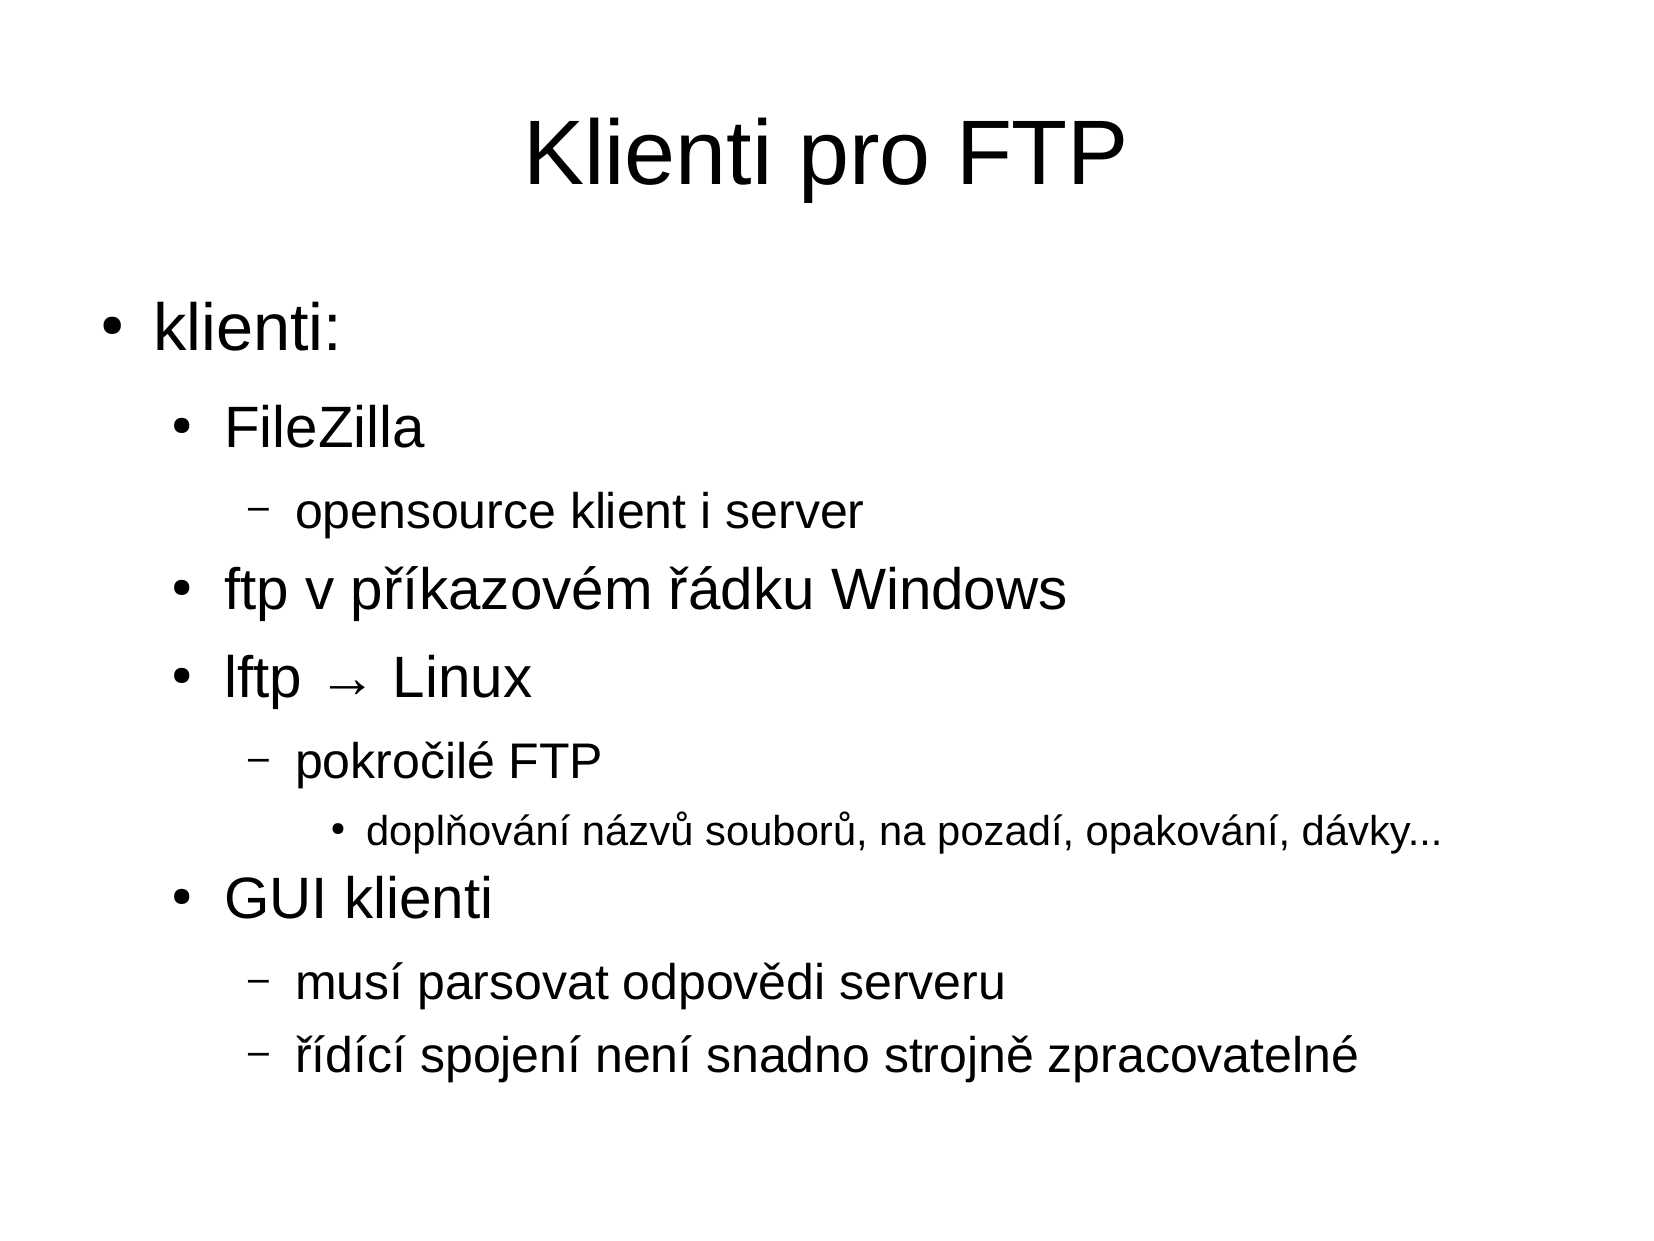

# Klienti pro FTP
klienti:
FileZilla
opensource klient i server
ftp v příkazovém řádku Windows
lftp → Linux
pokročilé FTP
doplňování názvů souborů, na pozadí, opakování, dávky...
GUI klienti
musí parsovat odpovědi serveru
řídící spojení není snadno strojně zpracovatelné